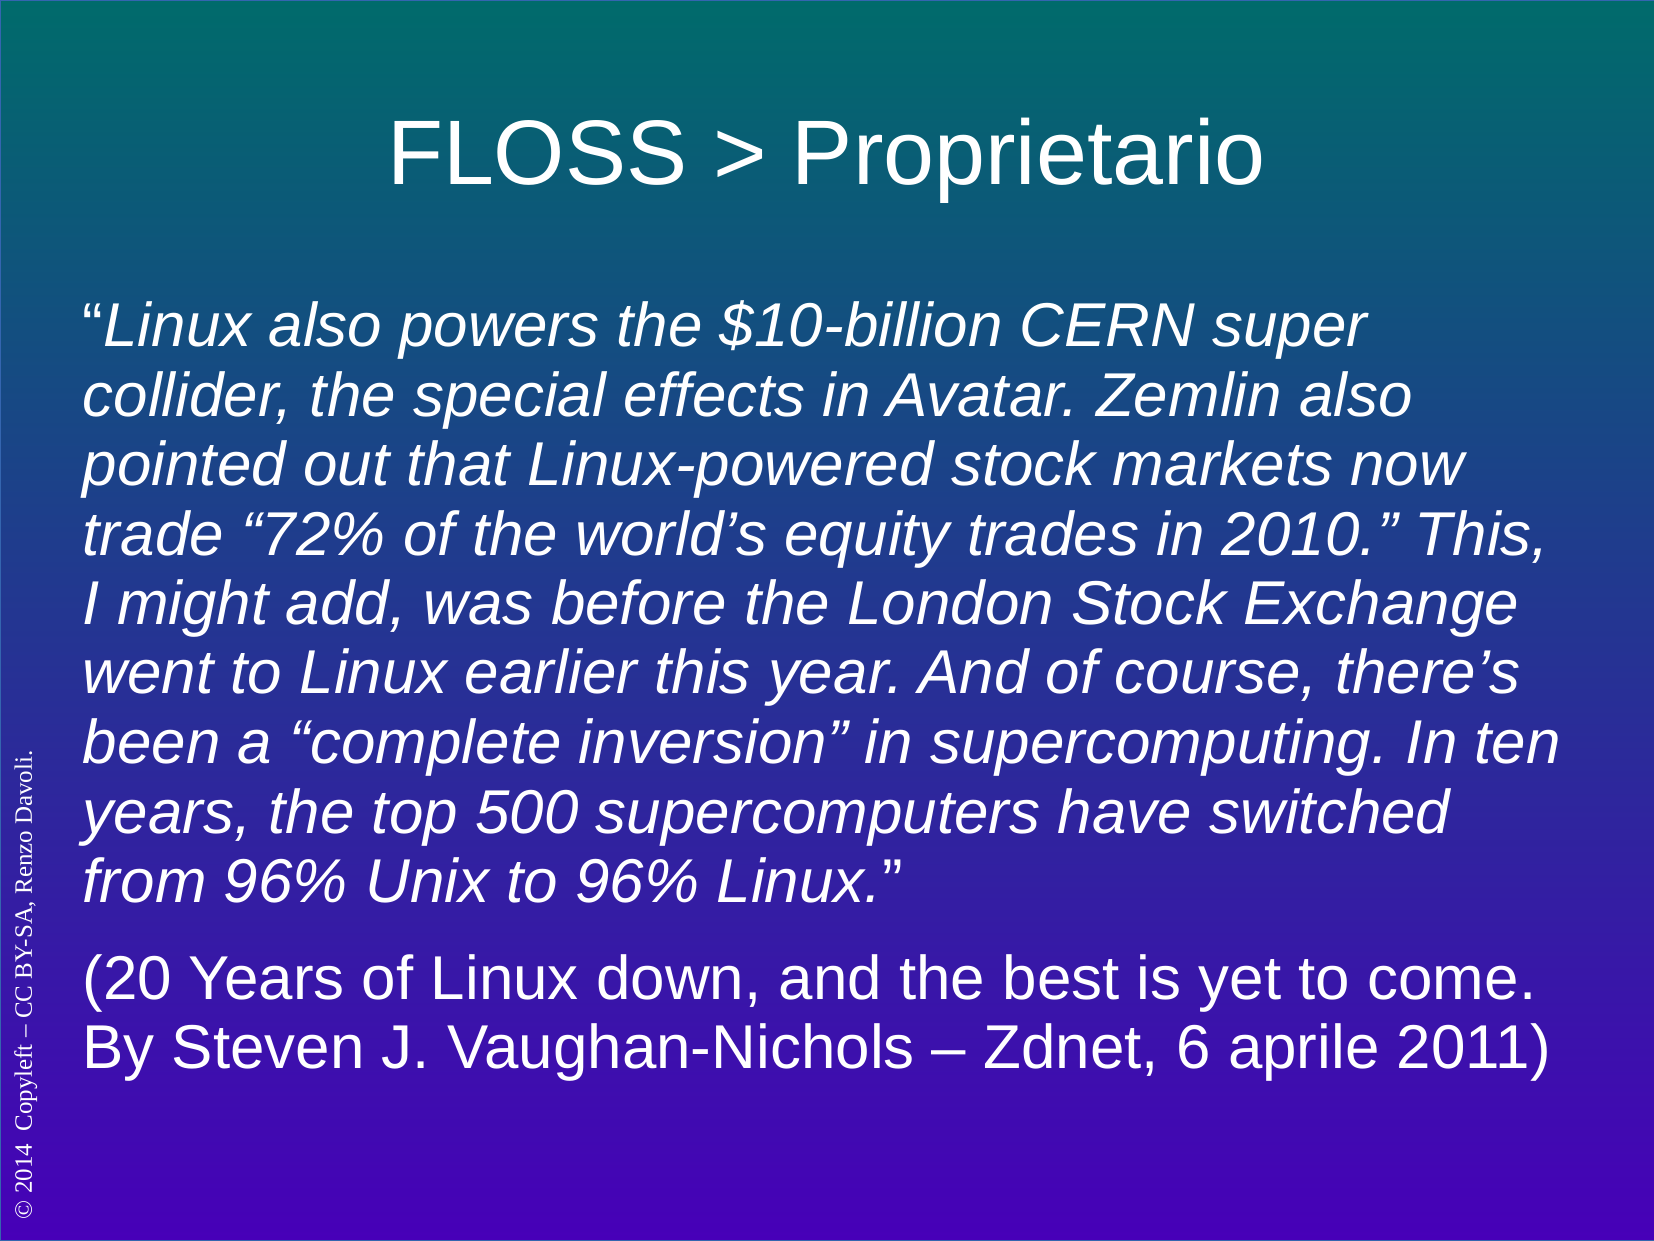

# FLOSS > Proprietario
“Linux also powers the $10-billion CERN super collider, the special effects in Avatar. Zemlin also pointed out that Linux-powered stock markets now trade “72% of the world’s equity trades in 2010.” This, I might add, was before the London Stock Exchange went to Linux earlier this year. And of course, there’s been a “complete inversion” in supercomputing. In ten years, the top 500 supercomputers have switched from 96% Unix to 96% Linux.”
(20 Years of Linux down, and the best is yet to come. By Steven J. Vaughan-Nichols – Zdnet, 6 aprile 2011)